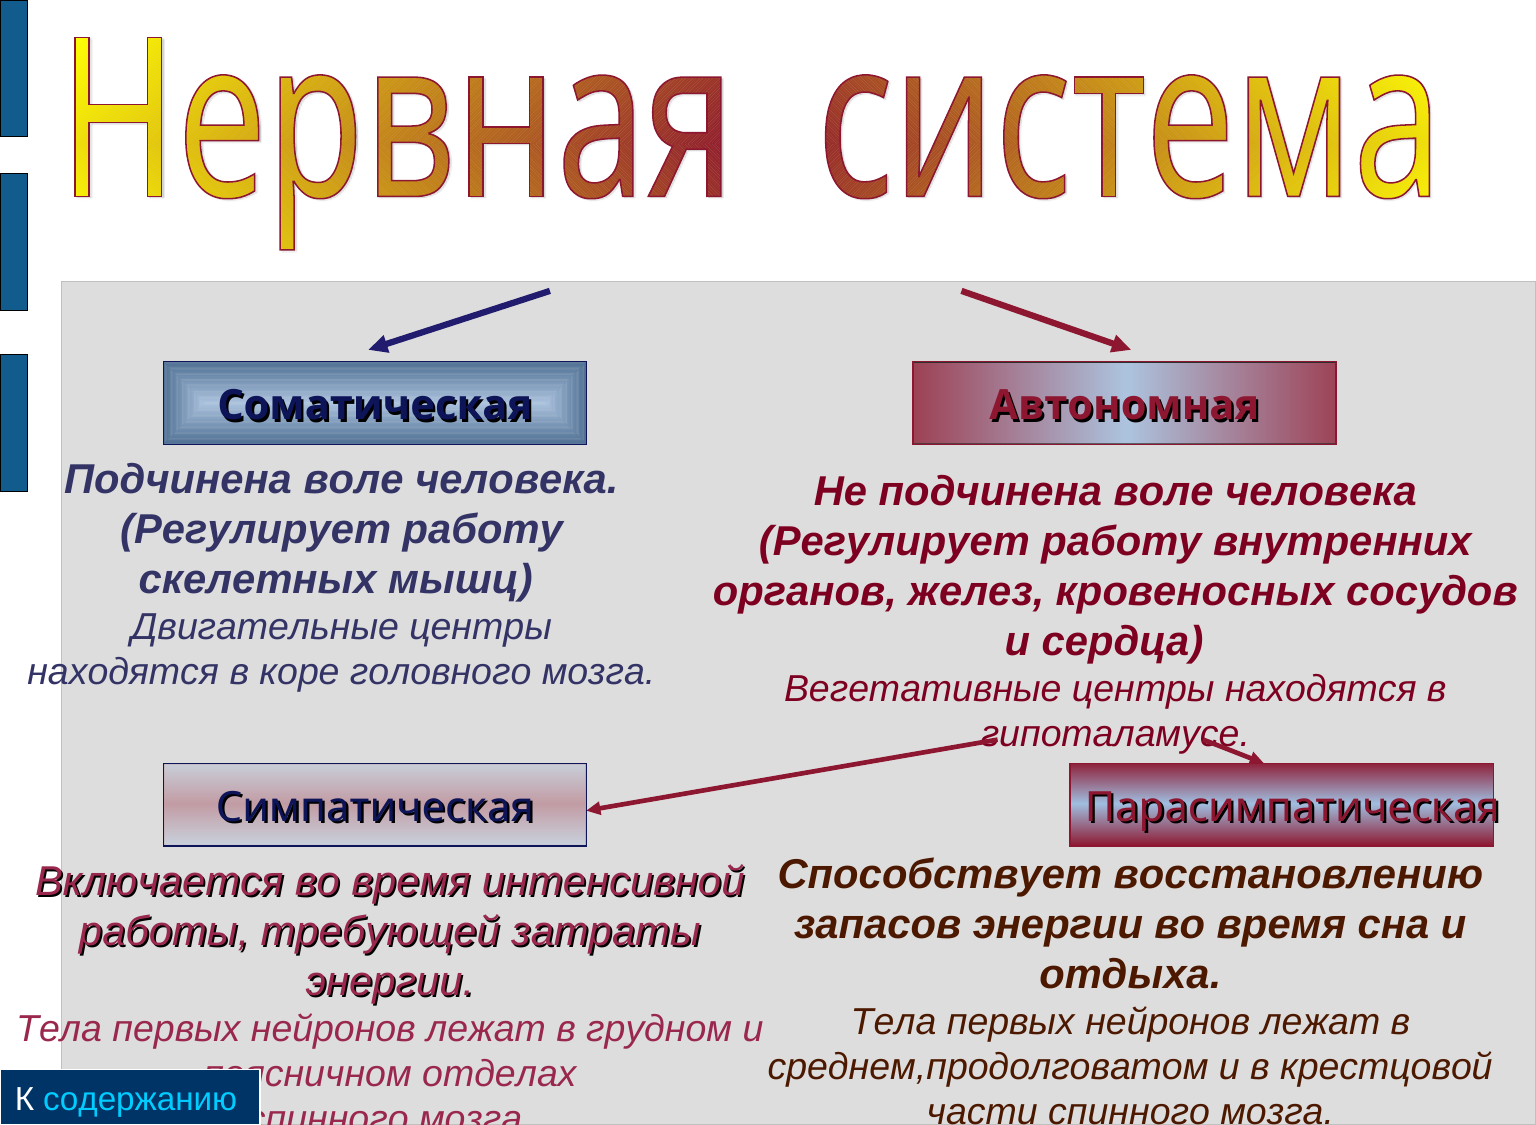

Нервная система
Соматическая
Автономная
Подчинена воле человека.
(Регулирует работу скелетных мышц)
Двигательные центры
находятся в коре головного мозга.
Не подчинена воле человека (Регулирует работу внутренних органов, желез, кровеносных сосудов и сердца)
Вегетативные центры находятся в гипоталамусе.
Симпатическая
Парасимпатическая
Способствует восстановлению запасов энергии во время сна и отдыха.
Тела первых нейронов лежат в среднем,продолговатом и в крестцовой части спинного мозга.
Включается во время интенсивной работы, требующей затраты энергии.
Тела первых нейронов лежат в грудном и поясничном отделах
спинного мозга.
К содержанию